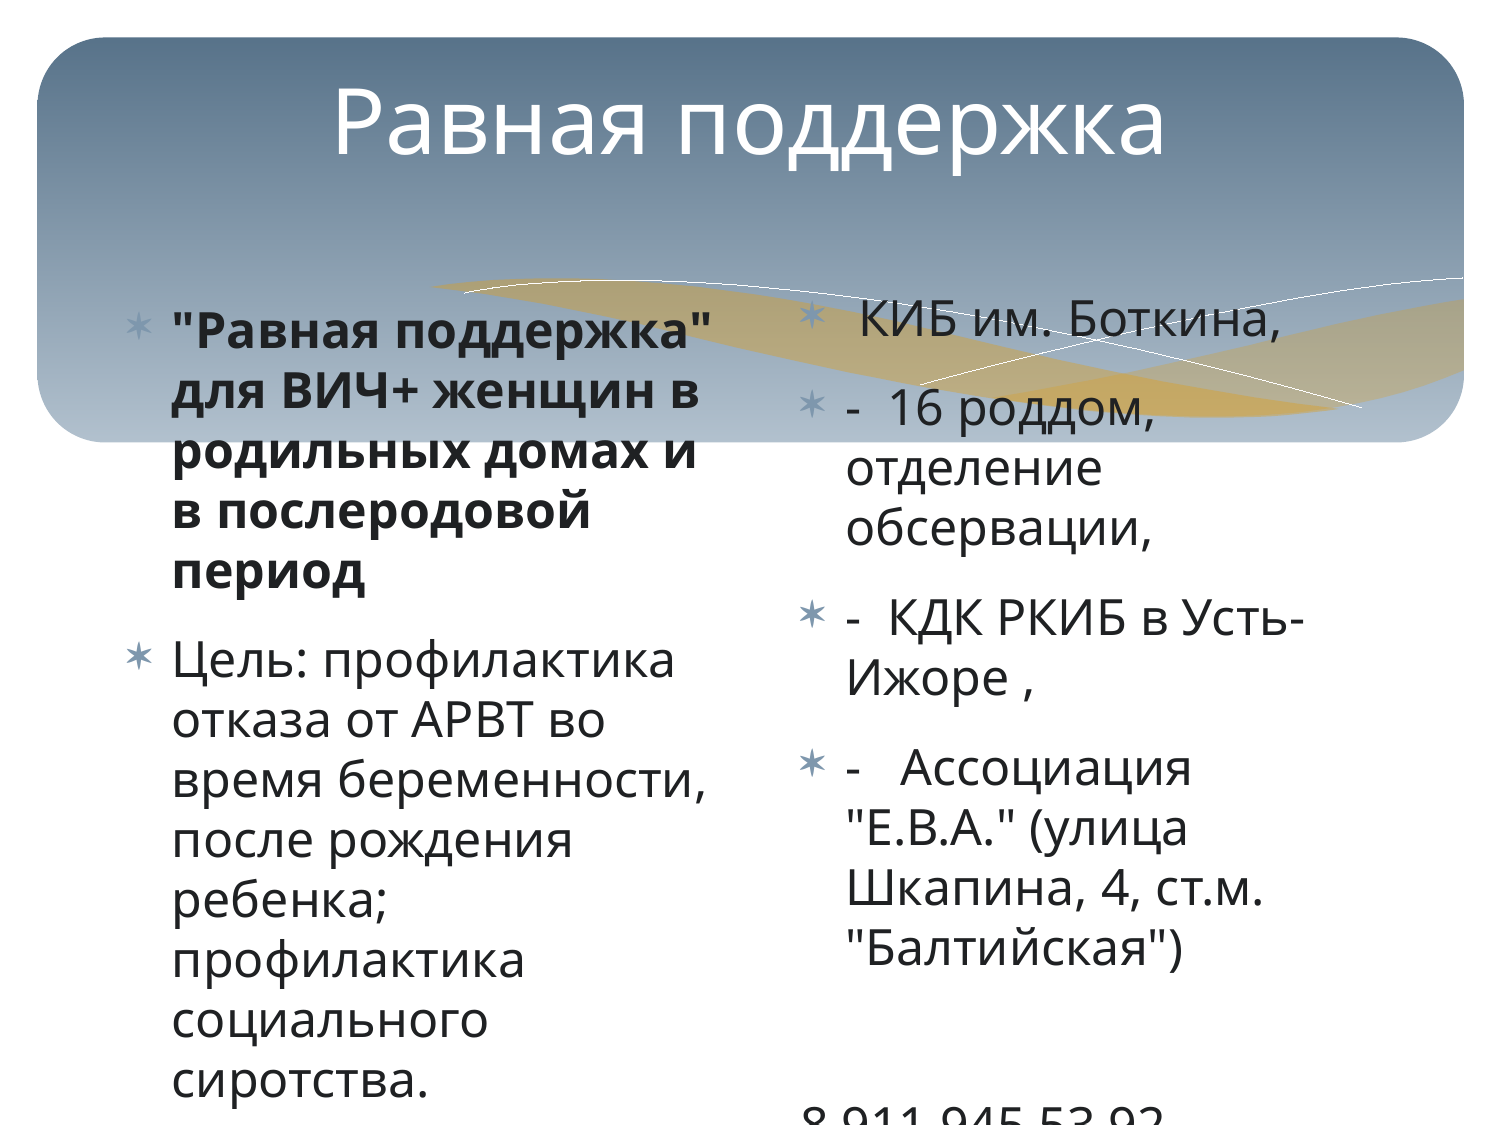

# Равная поддержка
 КИБ им. Боткина,
-  16 роддом, отделение обсервации,
-  КДК РКИБ в Усть-Ижоре ,
-   Ассоциация "Е.В.А." (улица Шкапина, 4, ст.м. "Балтийская")
8 911 945 53 92.
"Равная поддержка" для ВИЧ+ женщин в родильных домах и в послеродовой период
Цель: профилактика отказа от АРВТ во время беременности, после рождения ребенка; профилактика социального сиротства.